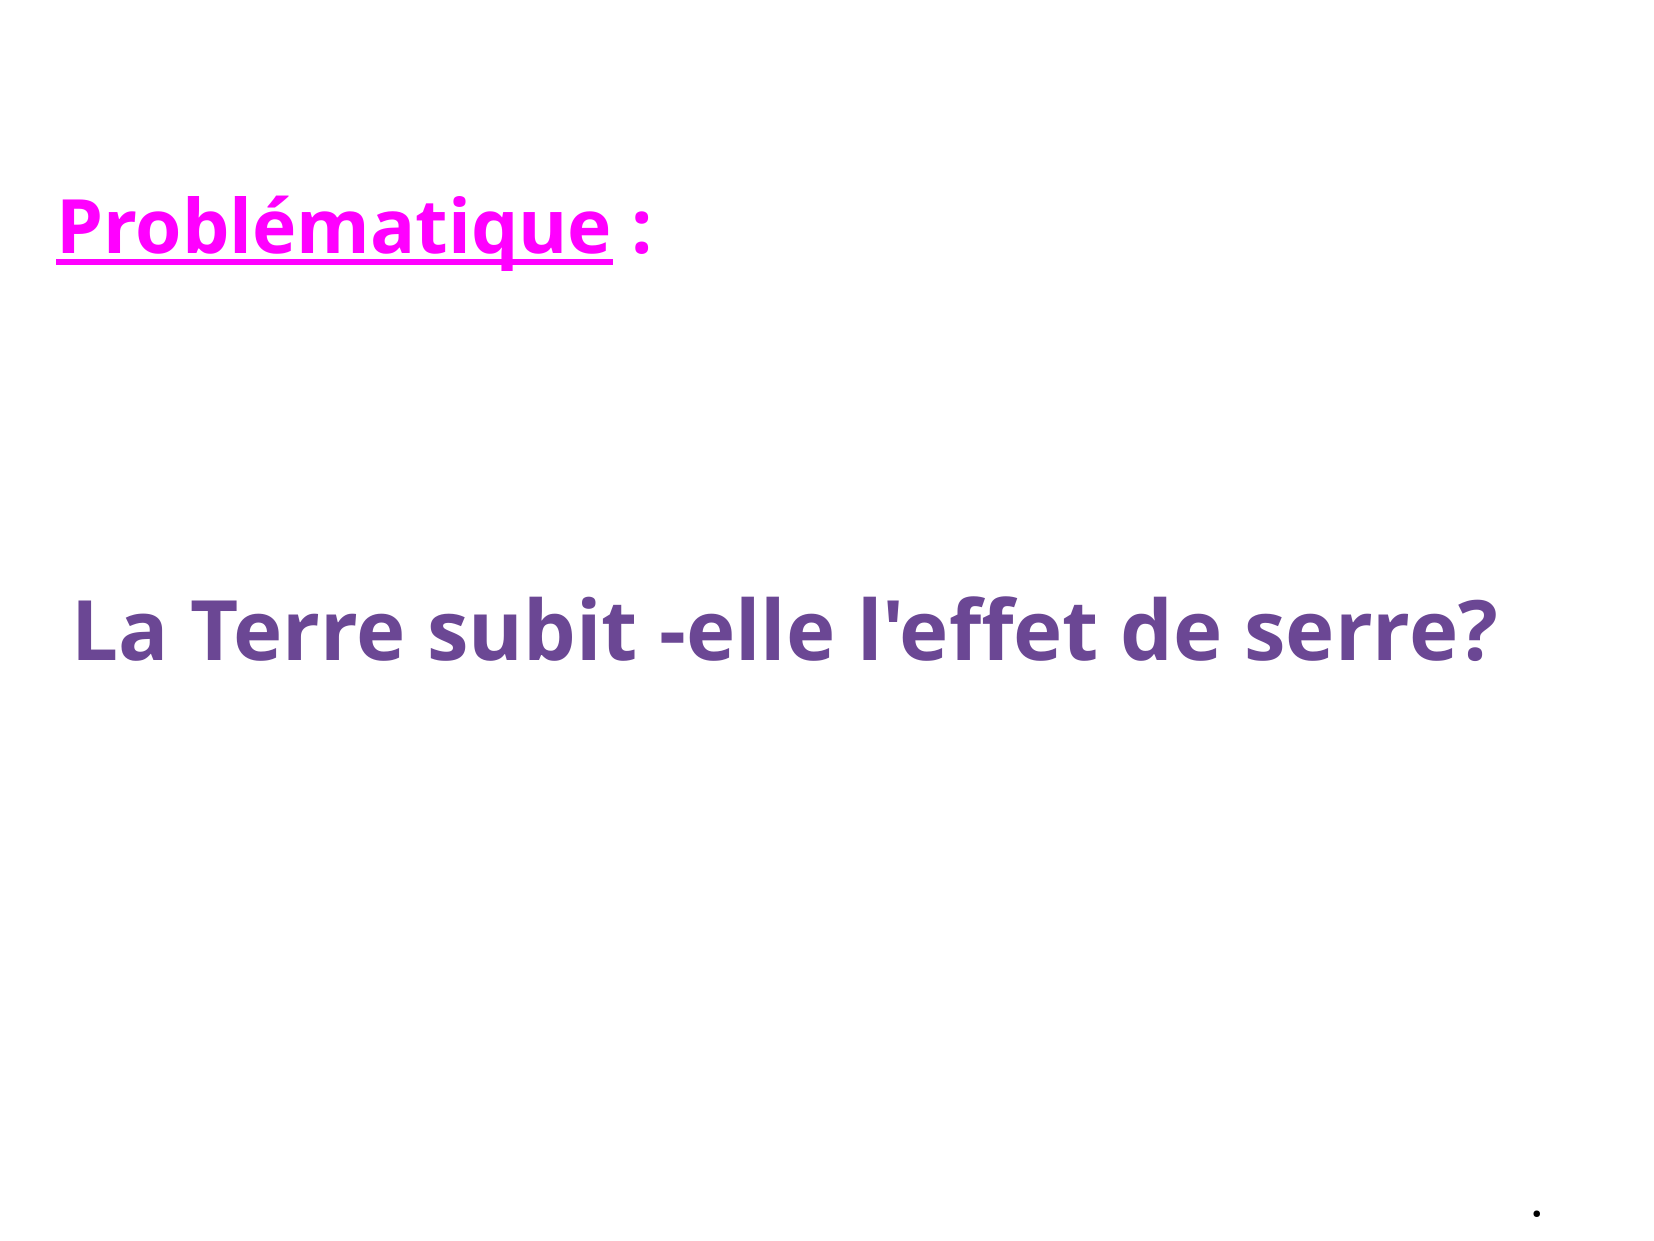

# Problématique :
La Terre subit -elle l'effet de serre?